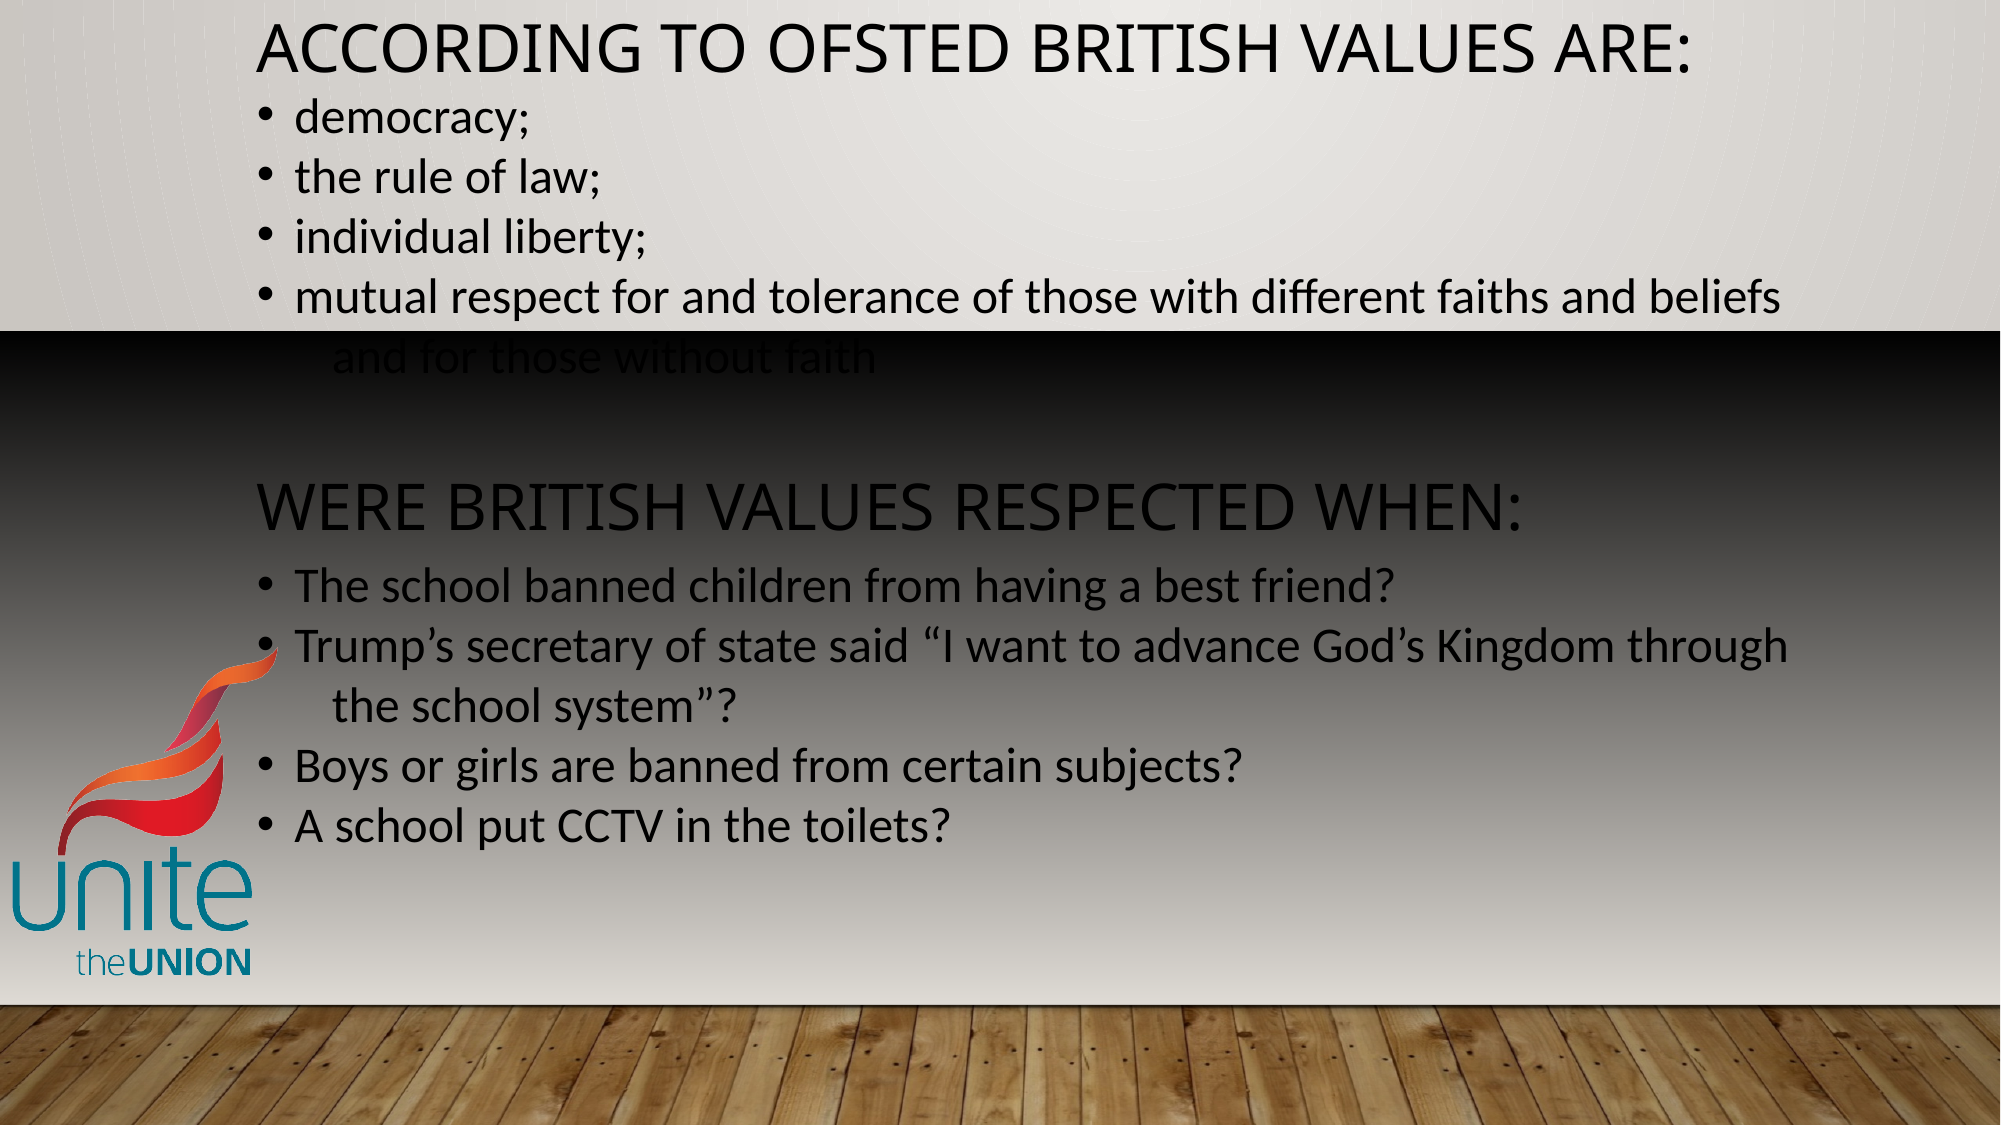

According to Ofsted British values are:
democracy;
the rule of law;
individual liberty;
mutual respect for and tolerance of those with different faiths and beliefs and for those without faith
Were british values respected when:
The school banned children from having a best friend?
Trump’s secretary of state said “I want to advance God’s Kingdom through the school system”?
Boys or girls are banned from certain subjects?
A school put CCTV in the toilets?